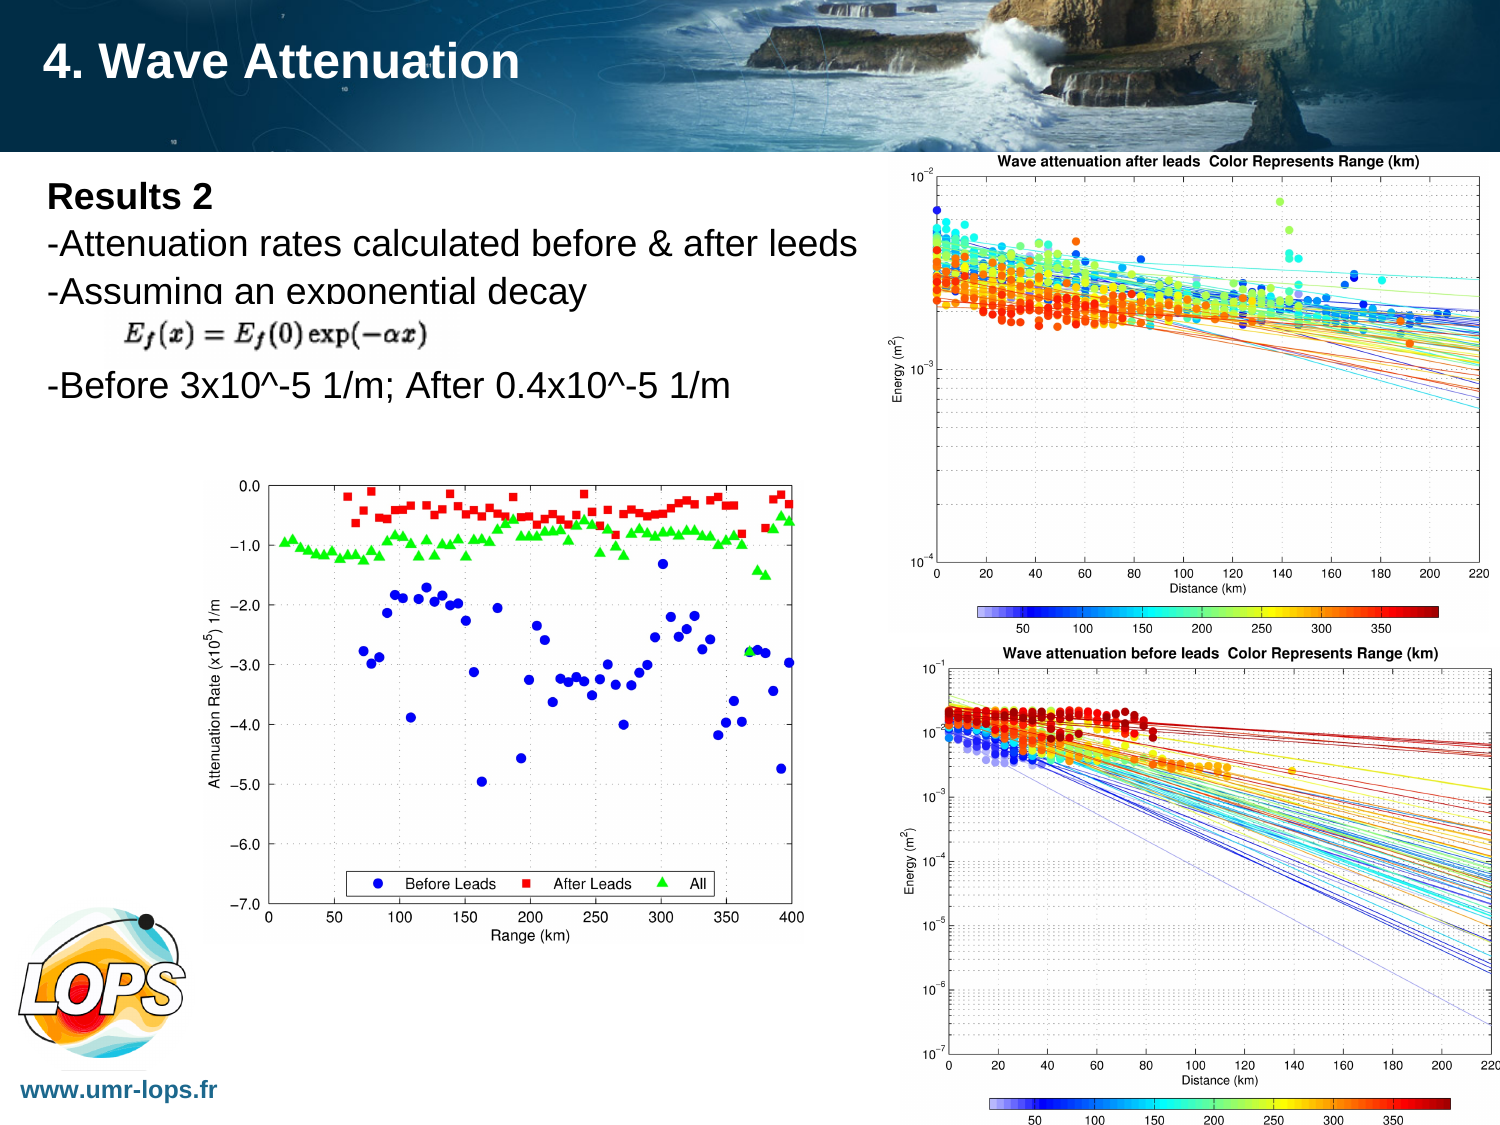

4. Wave Attenuation
Results 2
-Attenuation rates calculated before & after leeds
-Assuming an exponential decay
-Before 3x10^-5 1/m; After 0.4x10^-5 1/m